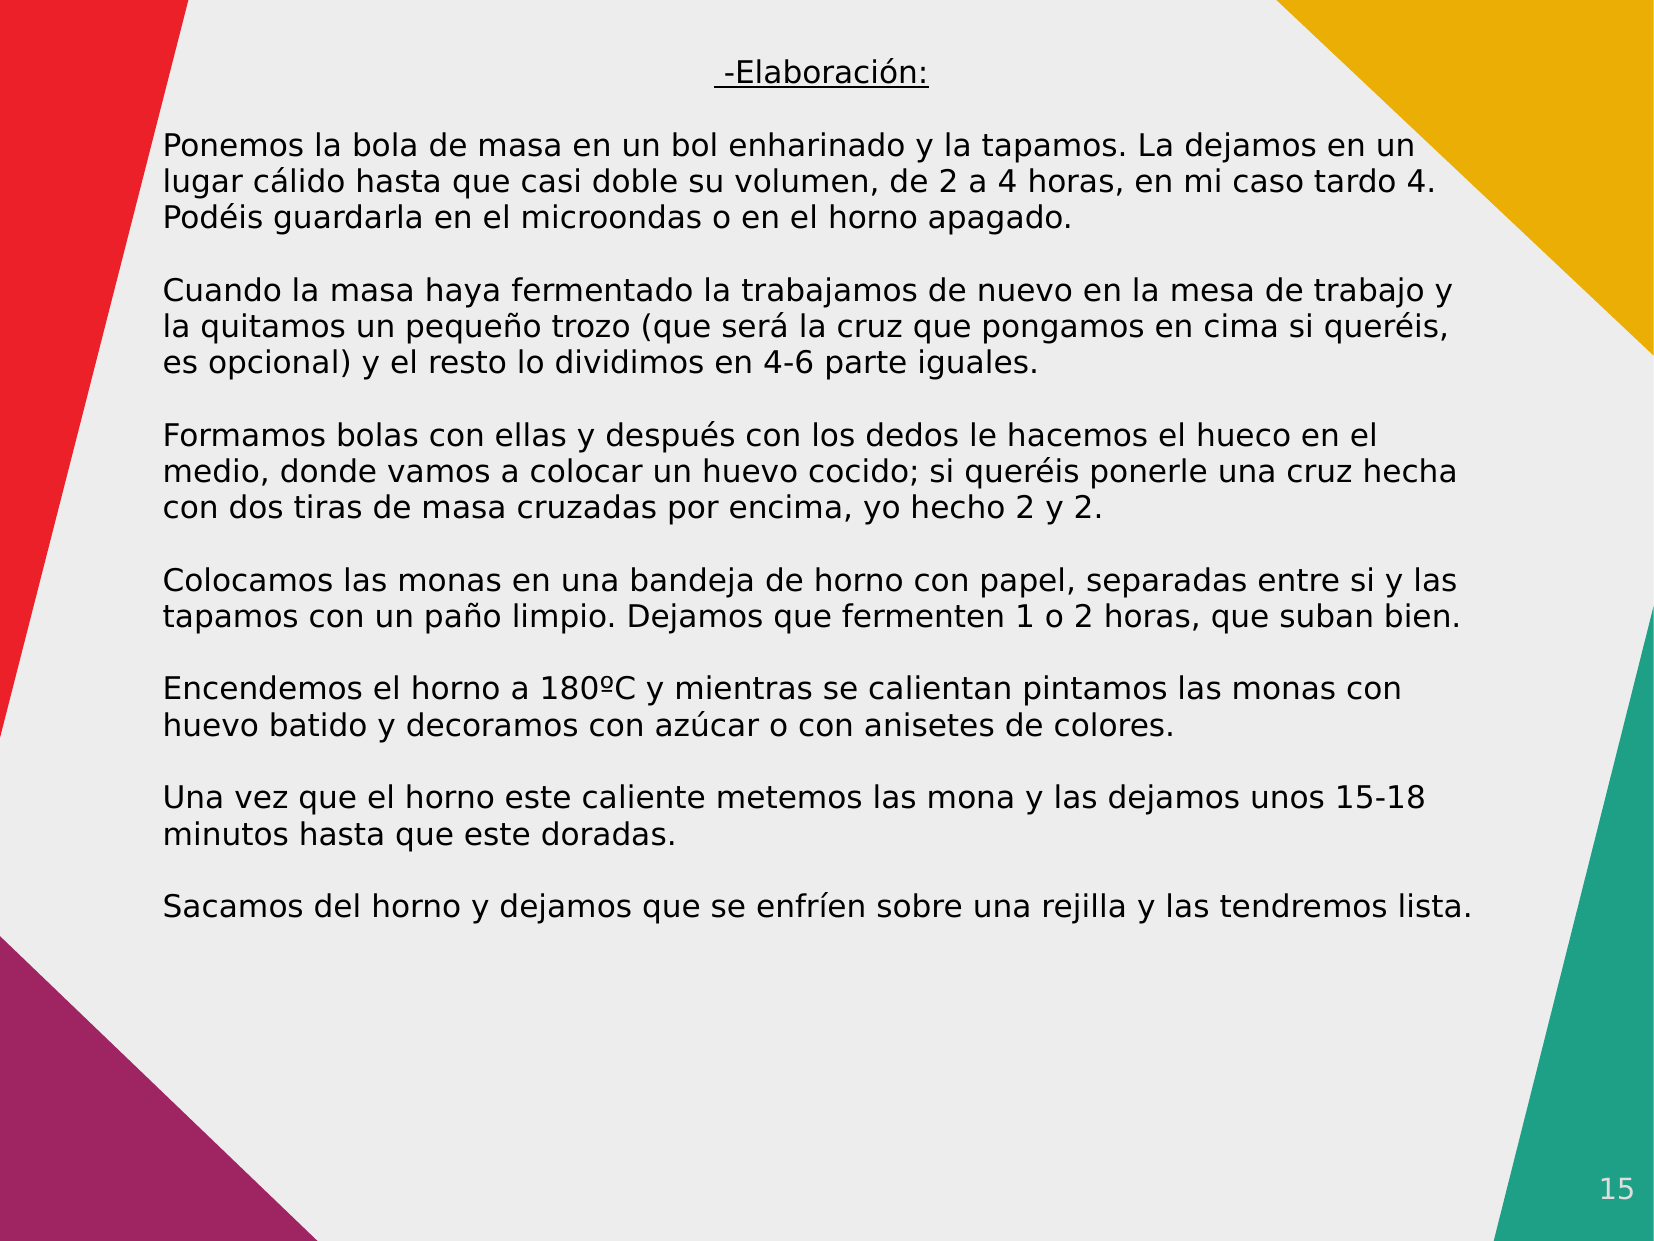

-Elaboración:
Ponemos la bola de masa en un bol enharinado y la tapamos. La dejamos en un lugar cálido hasta que casi doble su volumen, de 2 a 4 horas, en mi caso tardo 4. Podéis guardarla en el microondas o en el horno apagado.
Cuando la masa haya fermentado la trabajamos de nuevo en la mesa de trabajo y la quitamos un pequeño trozo (que será la cruz que pongamos en cima si queréis, es opcional) y el resto lo dividimos en 4-6 parte iguales.
Formamos bolas con ellas y después con los dedos le hacemos el hueco en el medio, donde vamos a colocar un huevo cocido; si queréis ponerle una cruz hecha con dos tiras de masa cruzadas por encima, yo hecho 2 y 2.
Colocamos las monas en una bandeja de horno con papel, separadas entre si y las tapamos con un paño limpio. Dejamos que fermenten 1 o 2 horas, que suban bien.
Encendemos el horno a 180ºC y mientras se calientan pintamos las monas con huevo batido y decoramos con azúcar o con anisetes de colores.
Una vez que el horno este caliente metemos las mona y las dejamos unos 15-18 minutos hasta que este doradas.
Sacamos del horno y dejamos que se enfríen sobre una rejilla y las tendremos lista.
15